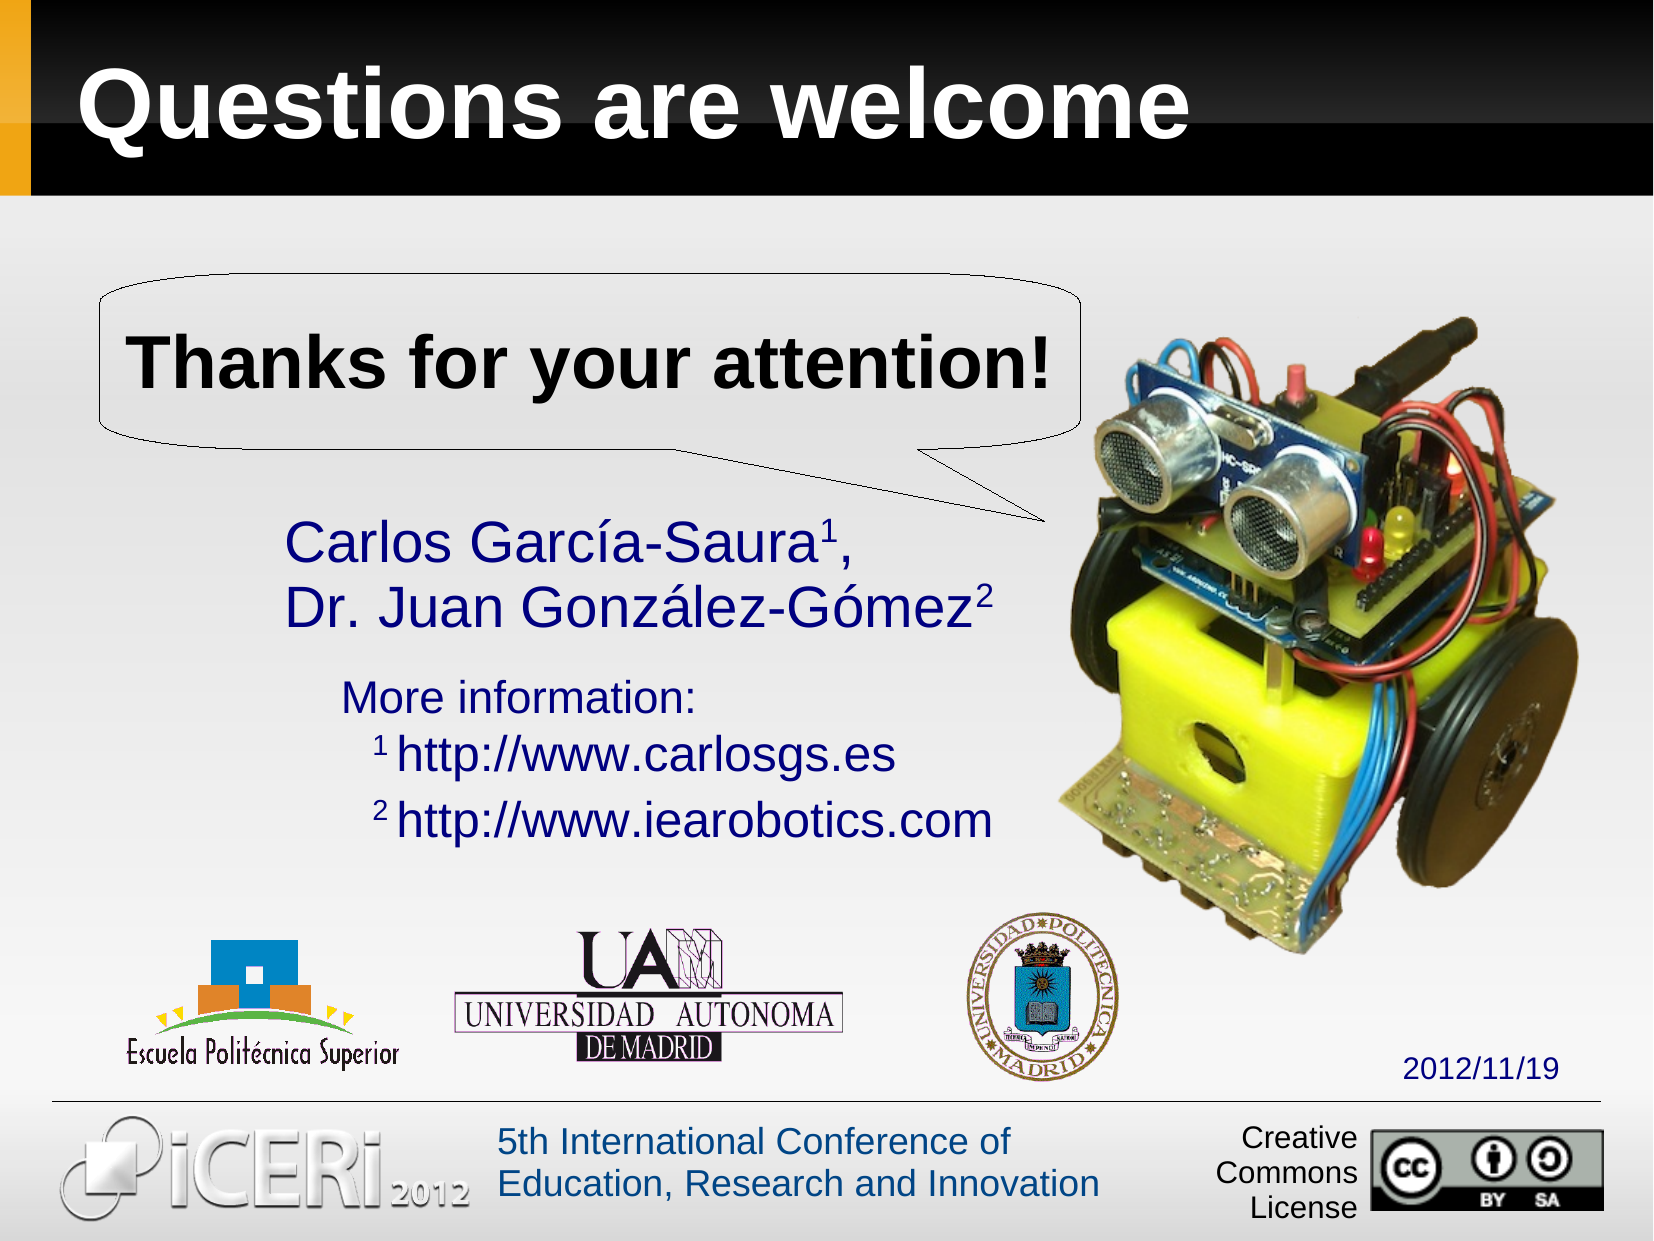

# Questions are welcome
Thanks for your attention!
Carlos García-Saura1,
Dr. Juan González-Gómez2
More information:
1 http://www.carlosgs.es
2 http://www.iearobotics.com
2012/11/19
Creative
Commons
License
5th International Conference of
Education, Research and Innovation